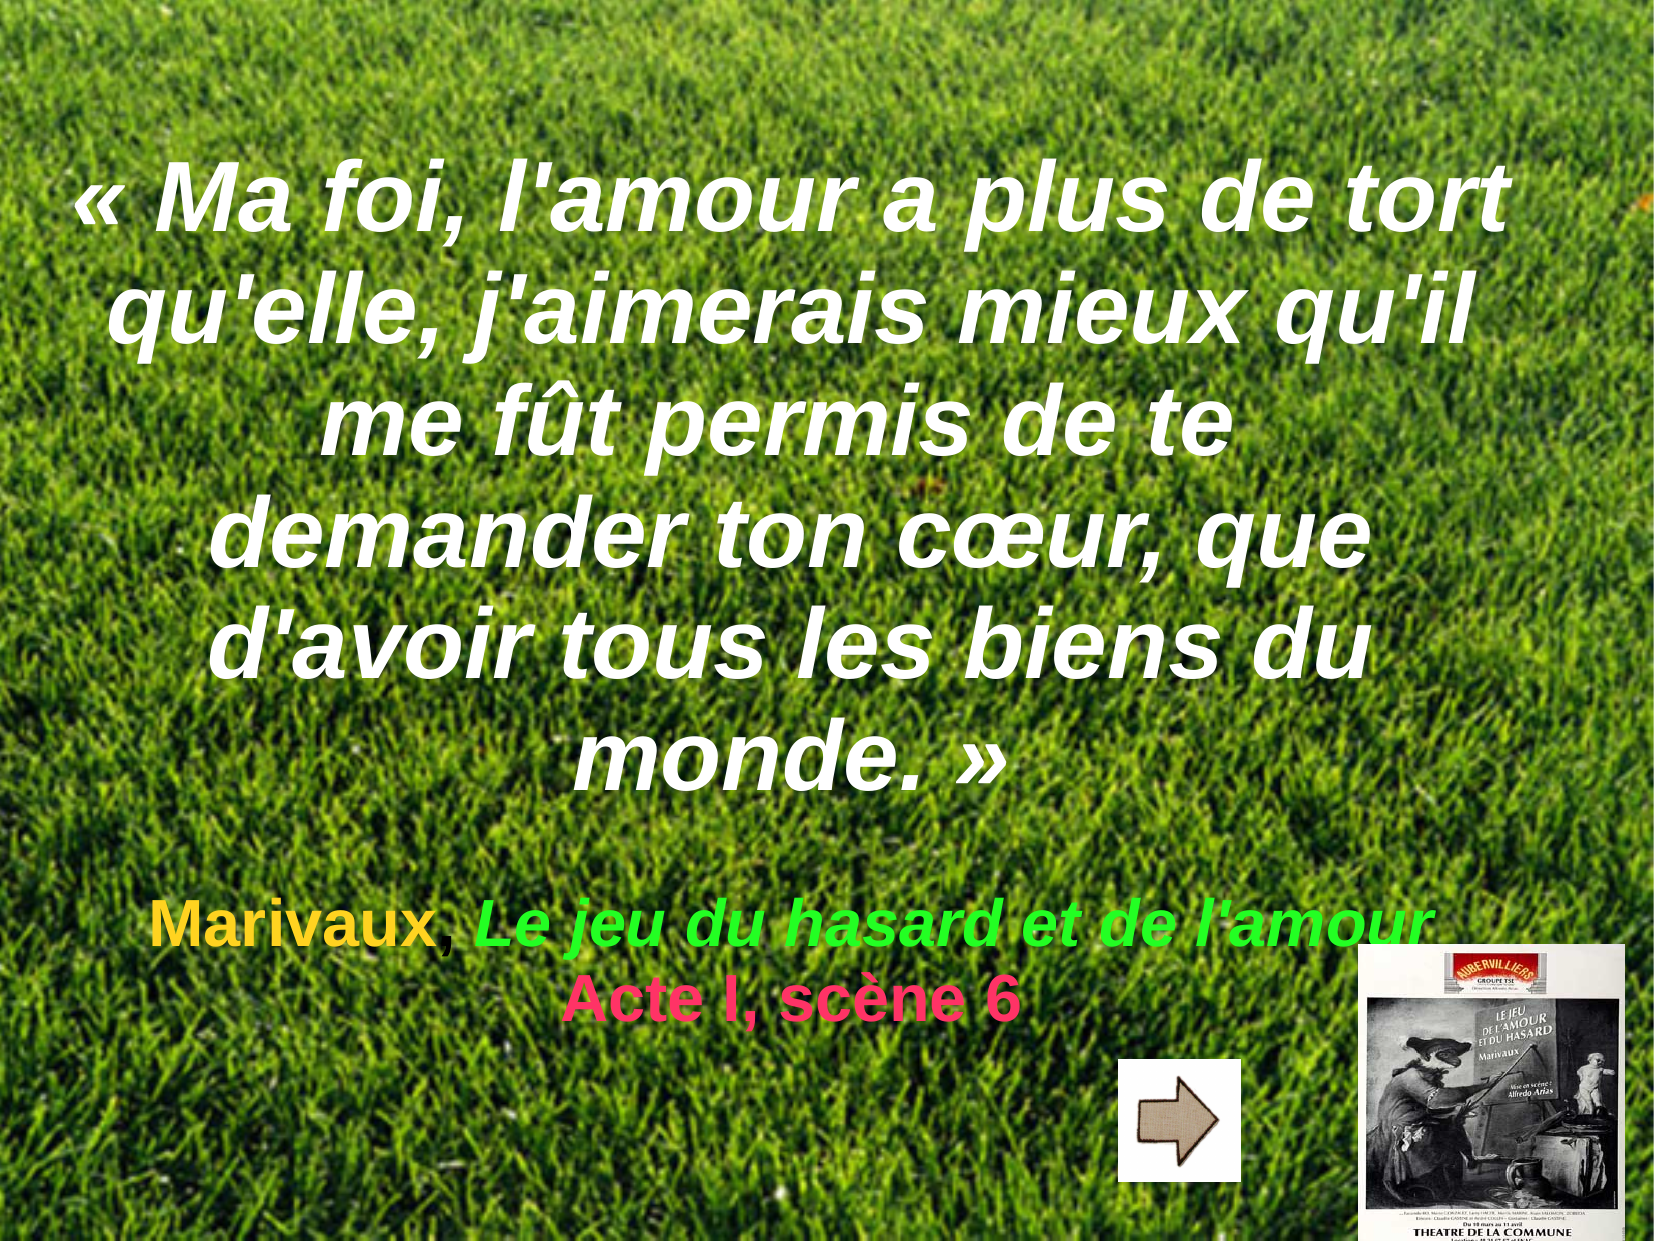

# « Ma foi, l'amour a plus de tort qu'elle, j'aimerais mieux qu'il me fût permis de te
demander ton cœur, que d'avoir tous les biens du monde. »
Marivaux, Le jeu du hasard et de l'amour
Acte I, scène 6